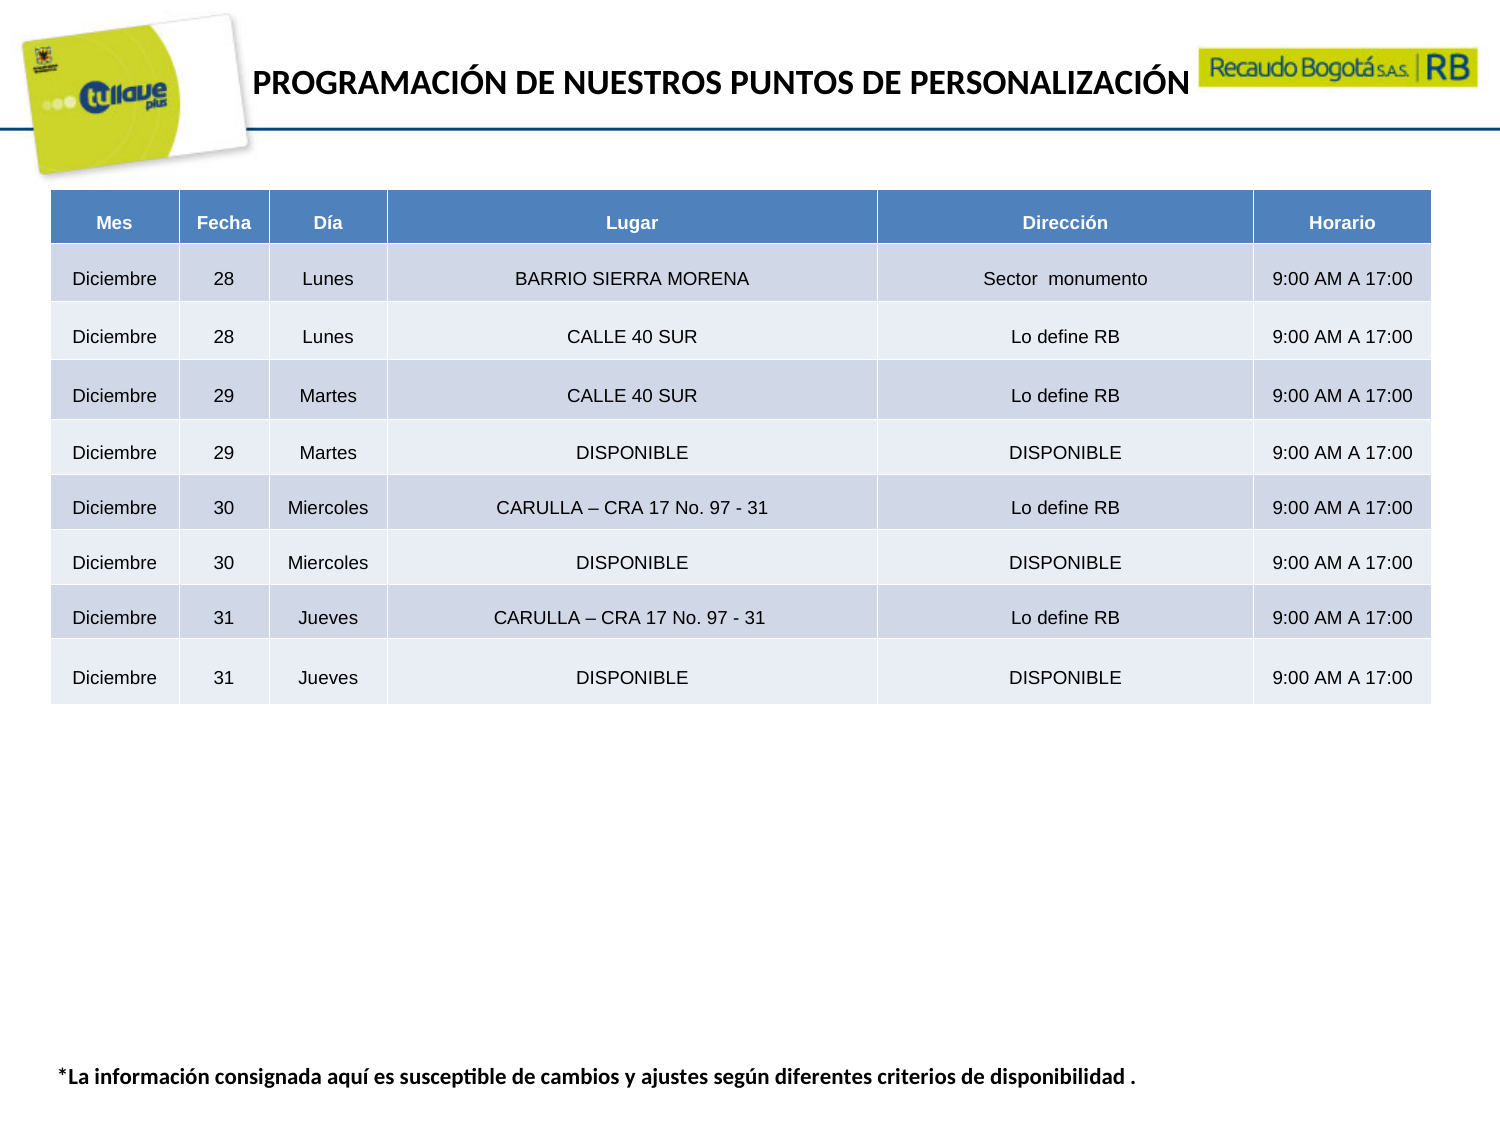

PROGRAMACIÓN DE NUESTROS PUNTOS DE PERSONALIZACIÓN
| Mes | Fecha | Día | Lugar | Dirección | Horario |
| --- | --- | --- | --- | --- | --- |
| Diciembre | 28 | Lunes | BARRIO SIERRA MORENA | Sector monumento | 9:00 AM A 17:00 |
| Diciembre | 28 | Lunes | CALLE 40 SUR | Lo define RB | 9:00 AM A 17:00 |
| Diciembre | 29 | Martes | CALLE 40 SUR | Lo define RB | 9:00 AM A 17:00 |
| Diciembre | 29 | Martes | DISPONIBLE | DISPONIBLE | 9:00 AM A 17:00 |
| Diciembre | 30 | Miercoles | CARULLA – CRA 17 No. 97 - 31 | Lo define RB | 9:00 AM A 17:00 |
| Diciembre | 30 | Miercoles | DISPONIBLE | DISPONIBLE | 9:00 AM A 17:00 |
| Diciembre | 31 | Jueves | CARULLA – CRA 17 No. 97 - 31 | Lo define RB | 9:00 AM A 17:00 |
| Diciembre | 31 | Jueves | DISPONIBLE | DISPONIBLE | 9:00 AM A 17:00 |
*La información consignada aquí es susceptible de cambios y ajustes según diferentes criterios de disponibilidad .